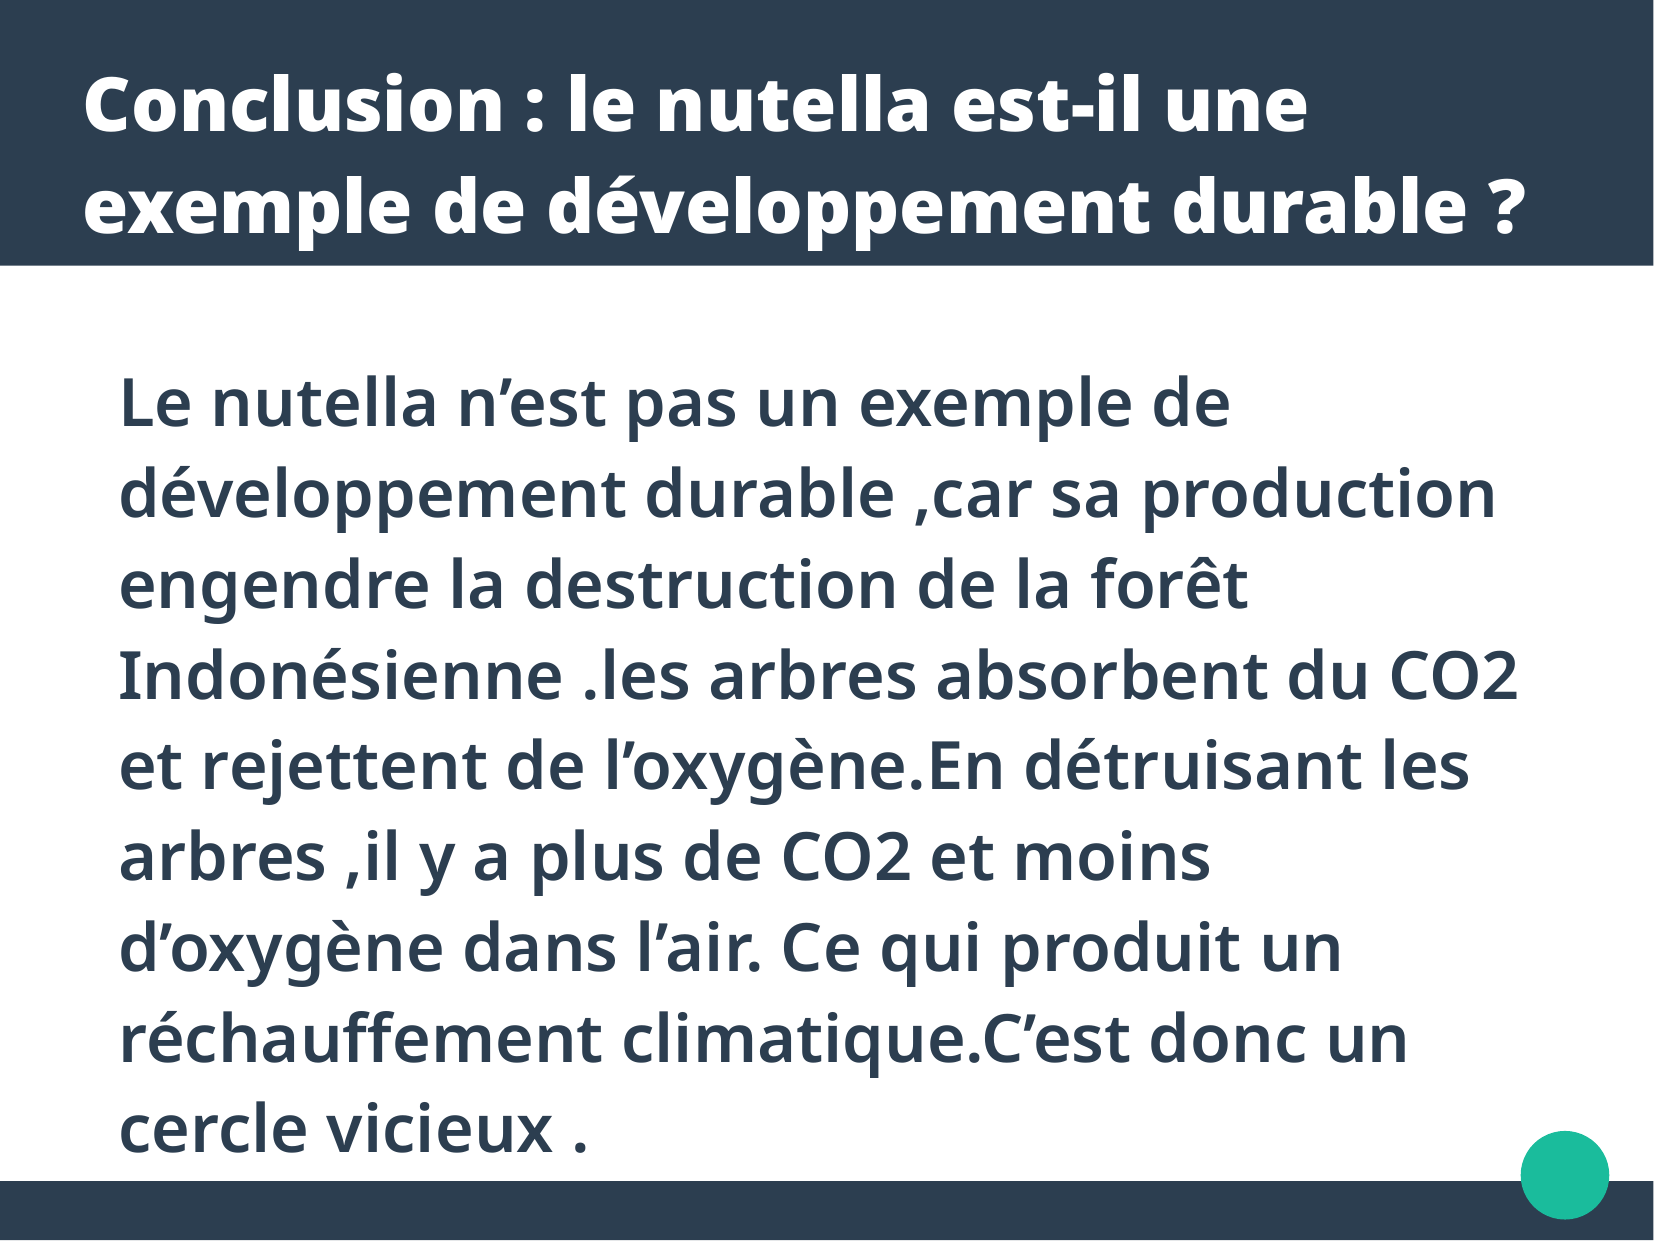

# Conclusion : le nutella est-il une exemple de développement durable ?
Le nutella n’est pas un exemple de développement durable ,car sa production engendre la destruction de la forêt Indonésienne .les arbres absorbent du CO2 et rejettent de l’oxygène.En détruisant les arbres ,il y a plus de CO2 et moins d’oxygène dans l’air. Ce qui produit un réchauffement climatique.C’est donc un cercle vicieux .